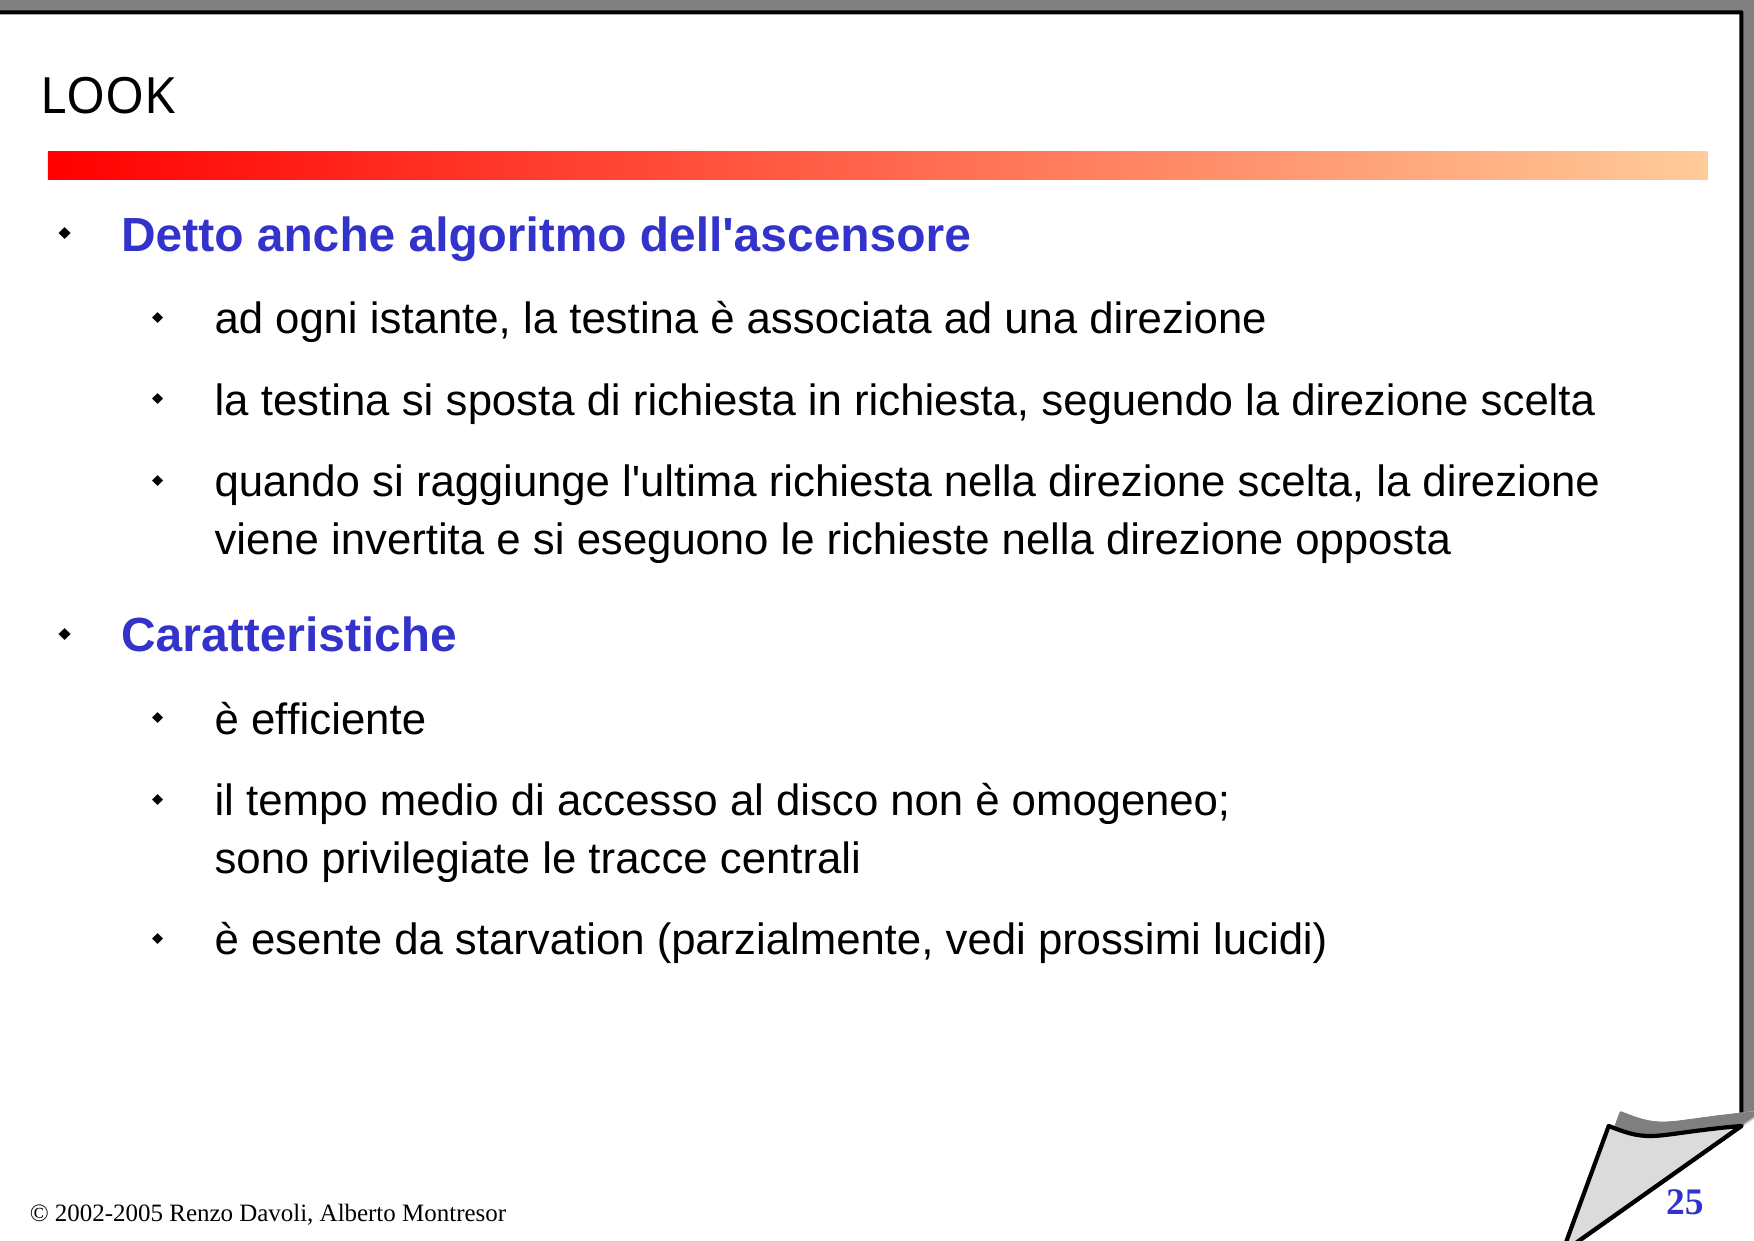

# LOOK
Detto anche algoritmo dell'ascensore
ad ogni istante, la testina è associata ad una direzione
la testina si sposta di richiesta in richiesta, seguendo la direzione scelta
quando si raggiunge l'ultima richiesta nella direzione scelta, la direzione viene invertita e si eseguono le richieste nella direzione opposta
Caratteristiche
è efficiente
il tempo medio di accesso al disco non è omogeneo;
sono privilegiate le tracce centrali
è esente da starvation (parzialmente, vedi prossimi lucidi)